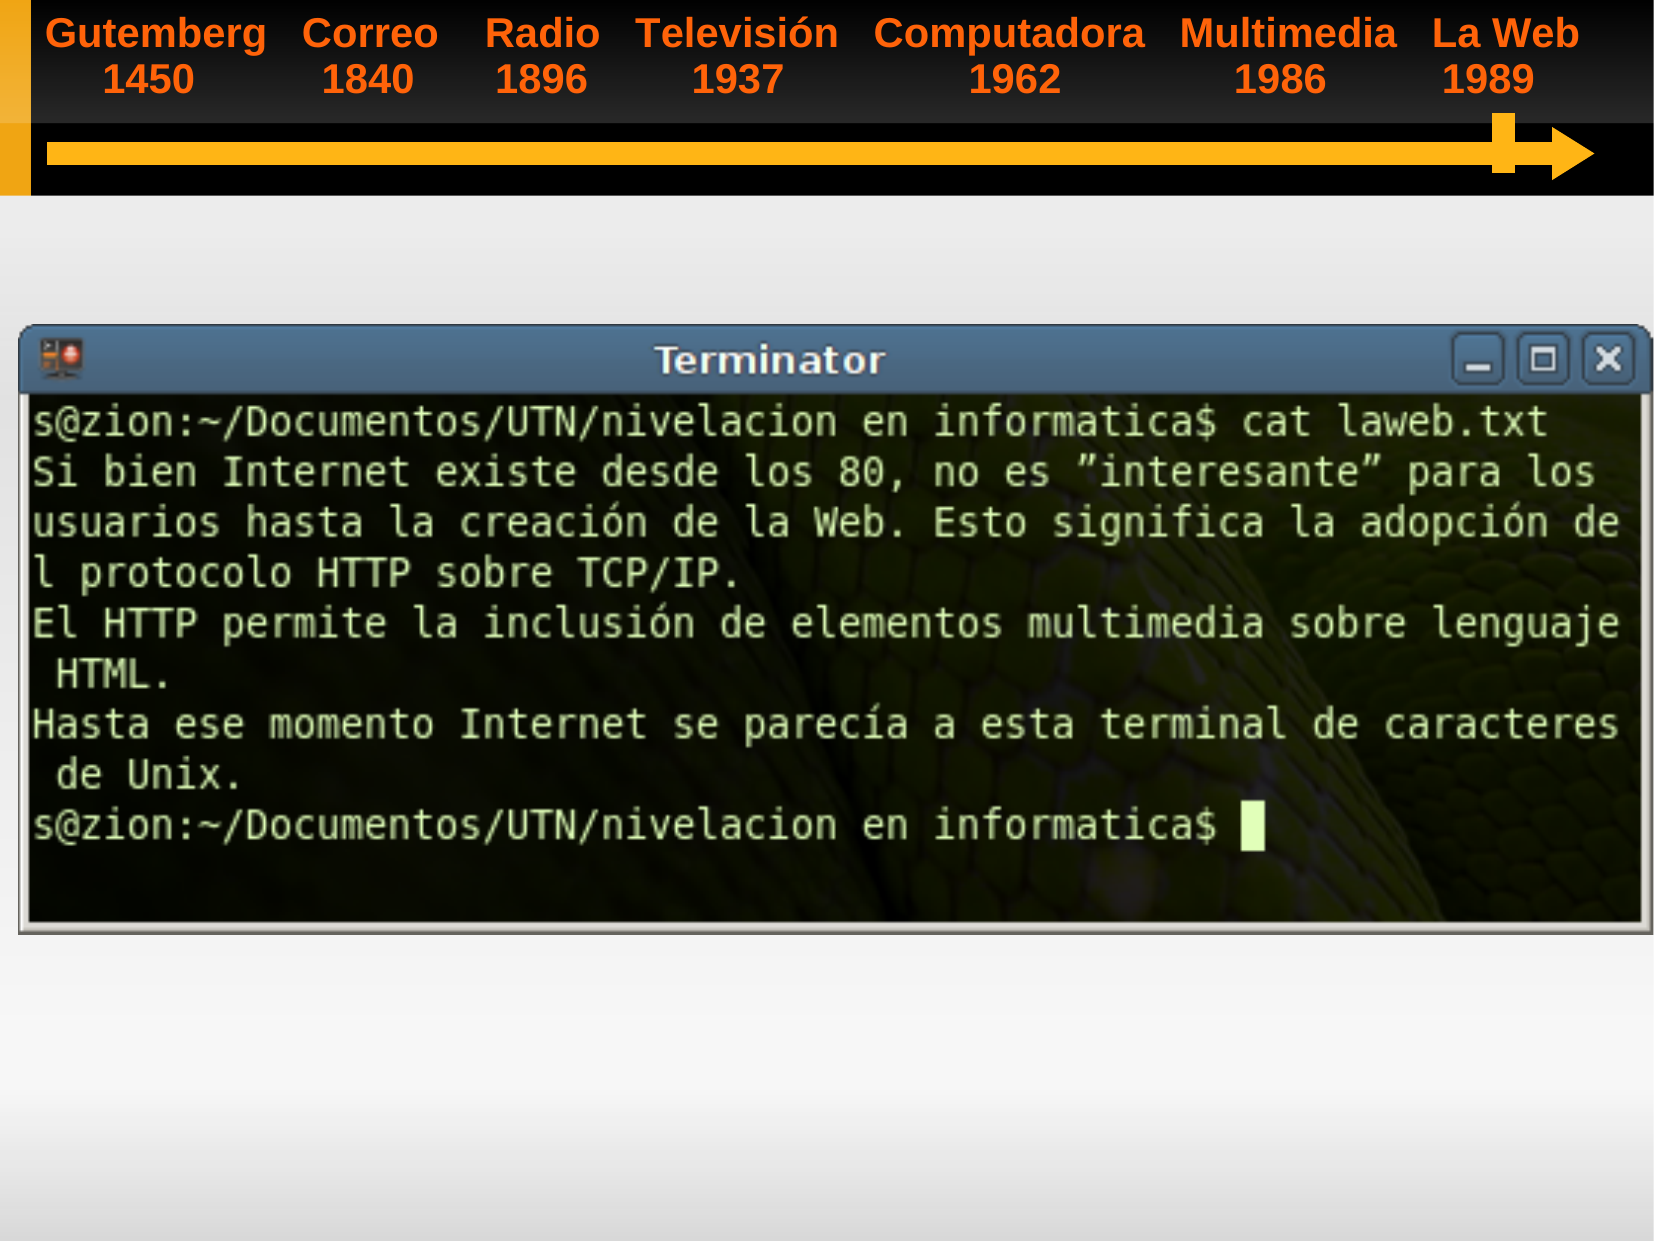

# Gutemberg Correo Radio Televisión Computadora Multimedia La Web 1450 1840 1896 1937 1962 1986 1989